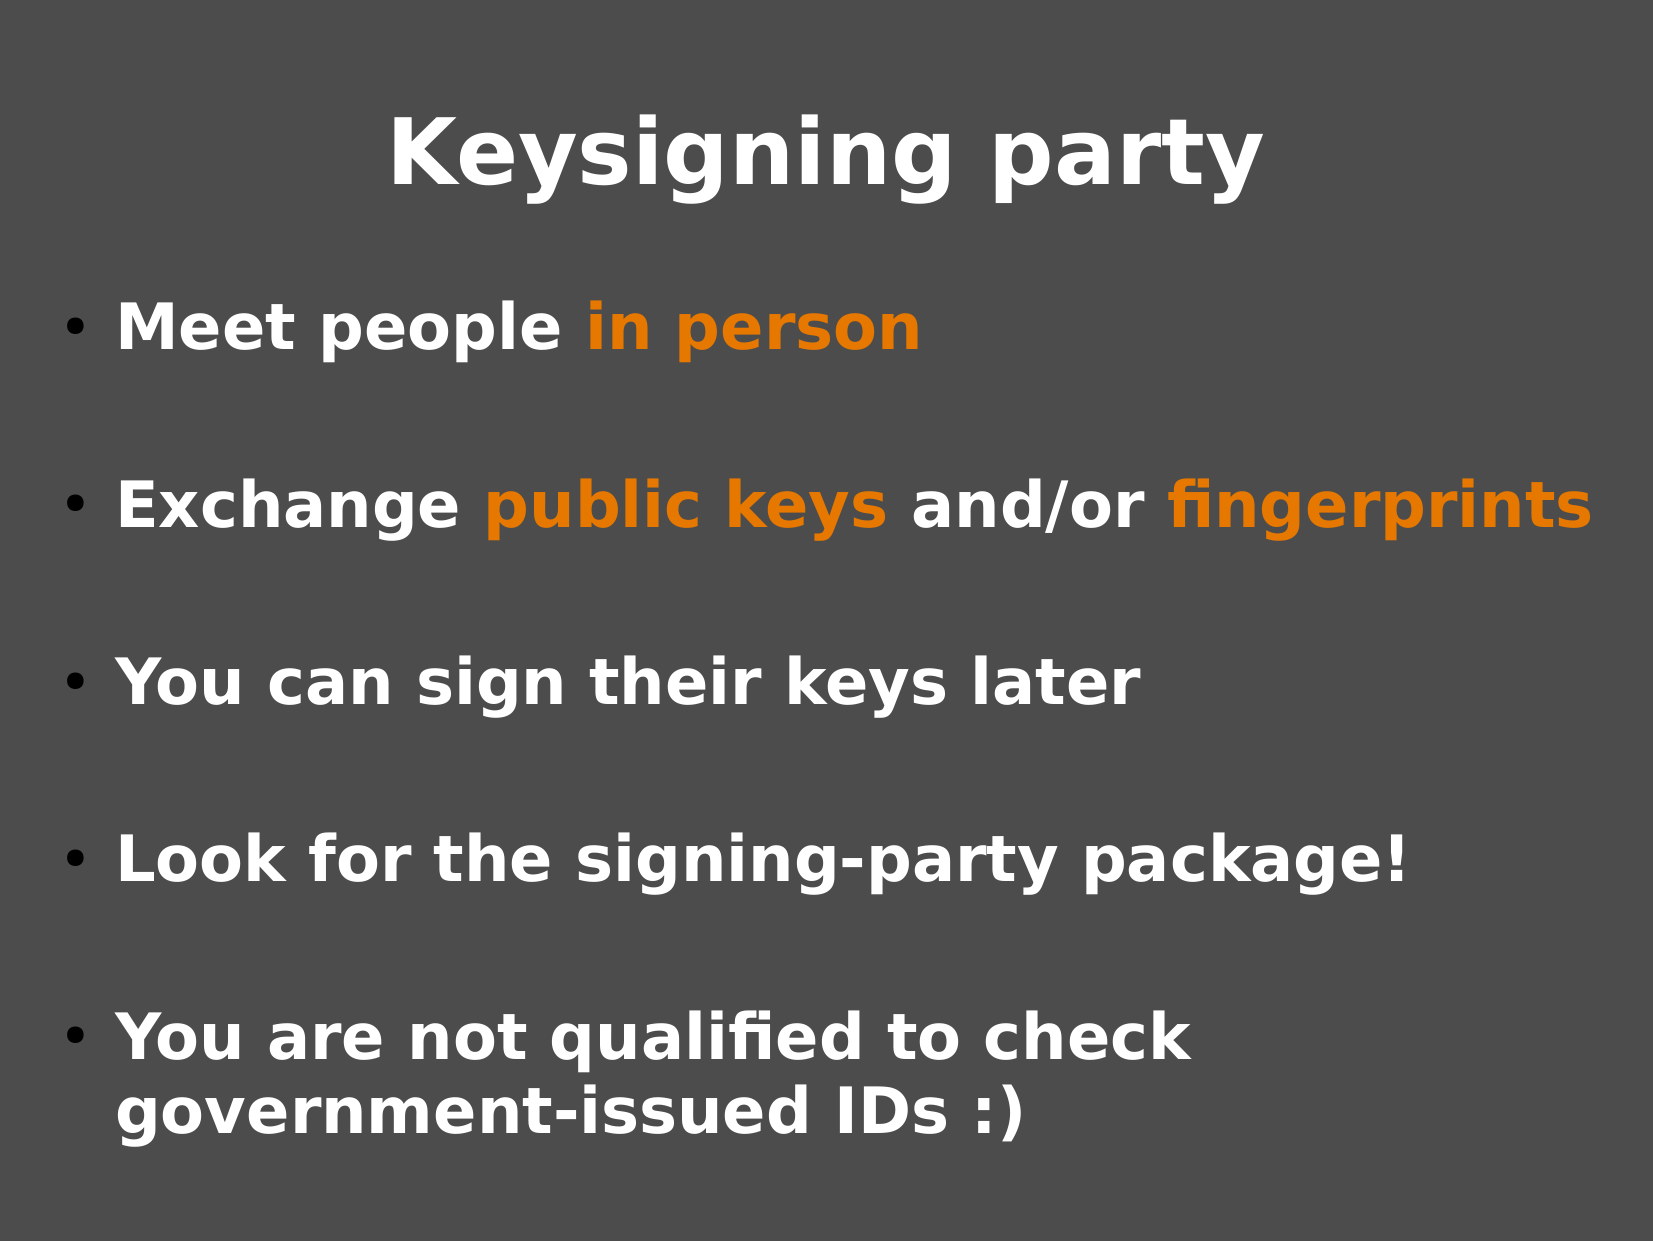

# Keysigning party
Meet people in person
Exchange public keys and/or fingerprints
You can sign their keys later
Look for the signing-party package!
You are not qualified to check government-issued IDs :)